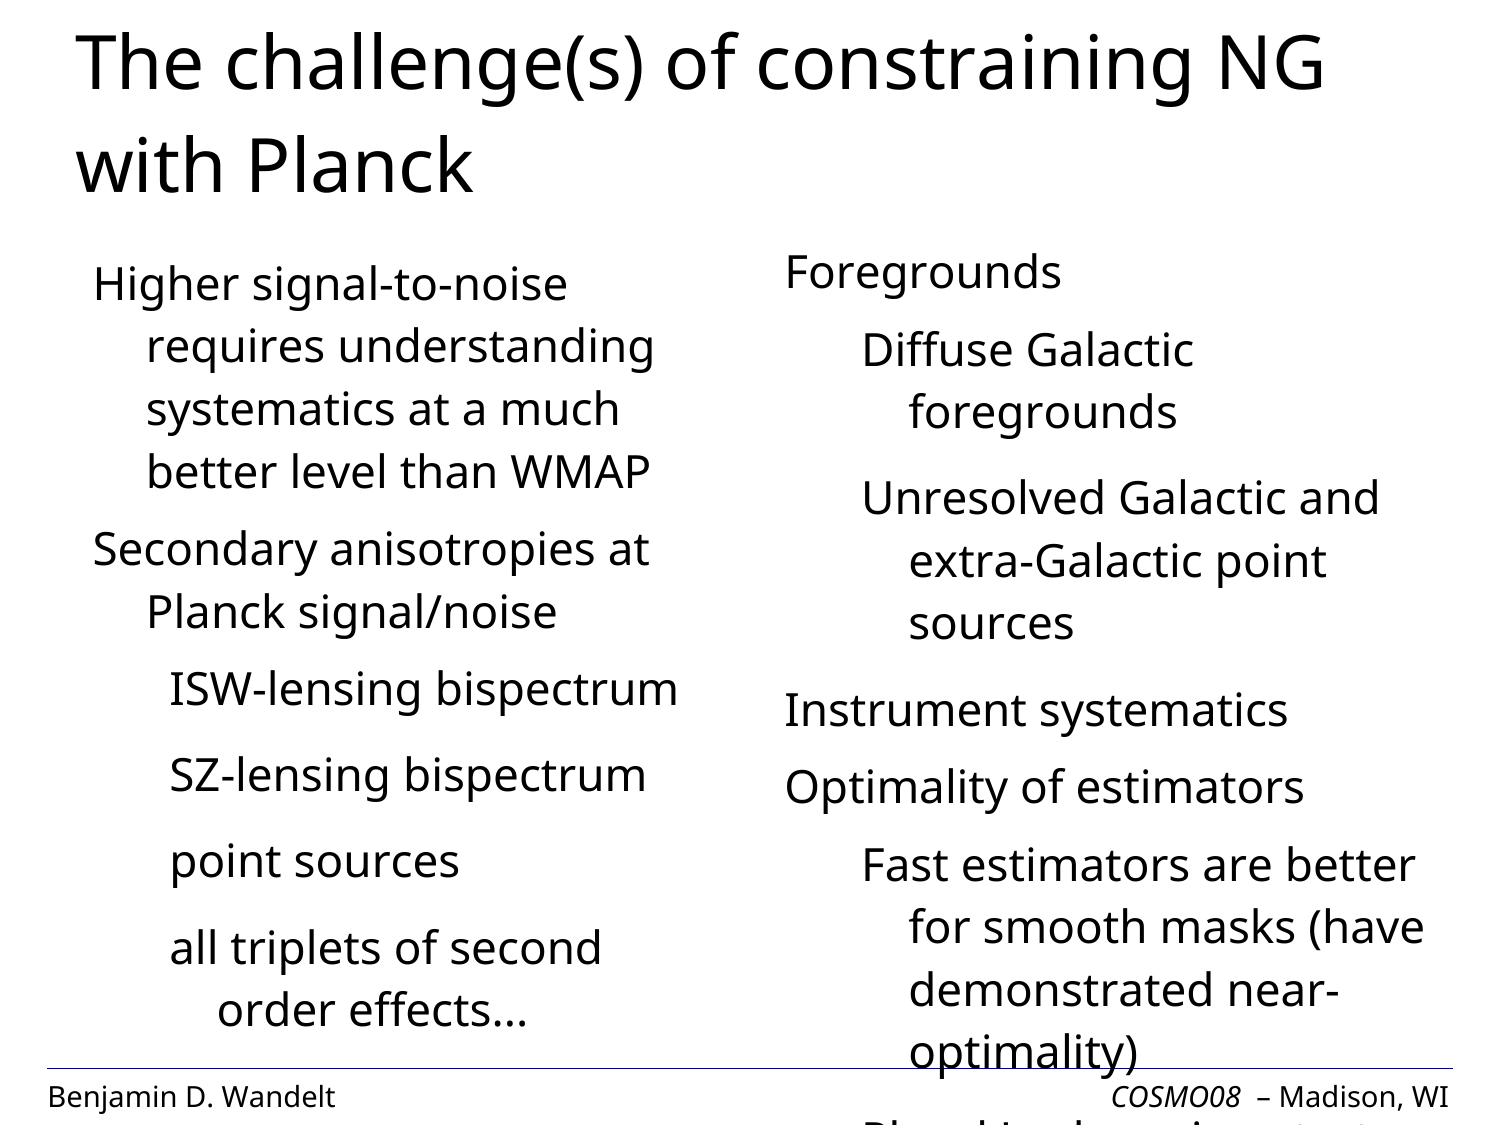

# The challenge(s) of constraining NG with Planck
Foregrounds
Diffuse Galactic foregrounds
Unresolved Galactic and extra-Galactic point sources
Instrument systematics
Optimality of estimators
Fast estimators are better for smooth masks (have demonstrated near-optimality)
Planck's observing strategy
Higher signal-to-noise requires understanding systematics at a much better level than WMAP
Secondary anisotropies at Planck signal/noise
ISW-lensing bispectrum
SZ-lensing bispectrum
point sources
all triplets of second order effects...
August 2, 2008